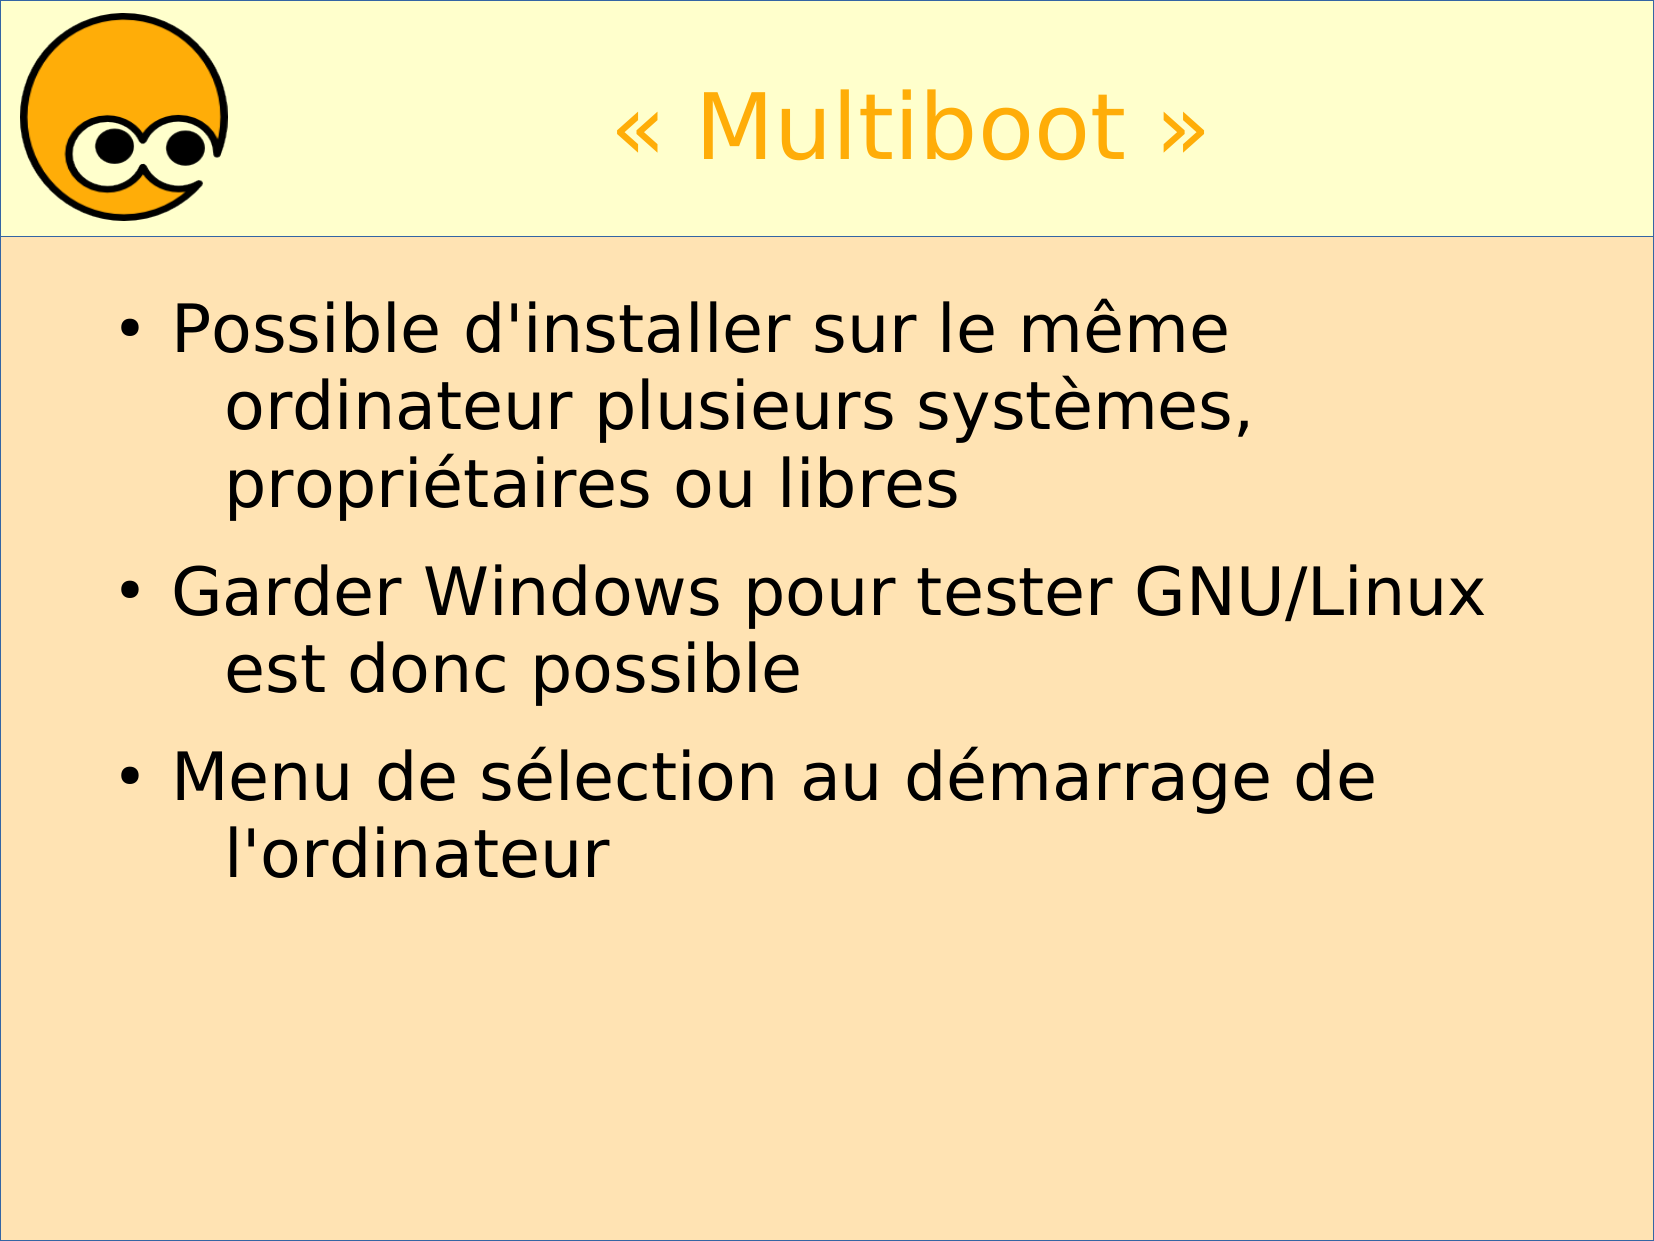

# « Multiboot »
Possible d'installer sur le même ordinateur plusieurs systèmes, propriétaires ou libres
Garder Windows pour tester GNU/Linux est donc possible
Menu de sélection au démarrage de l'ordinateur